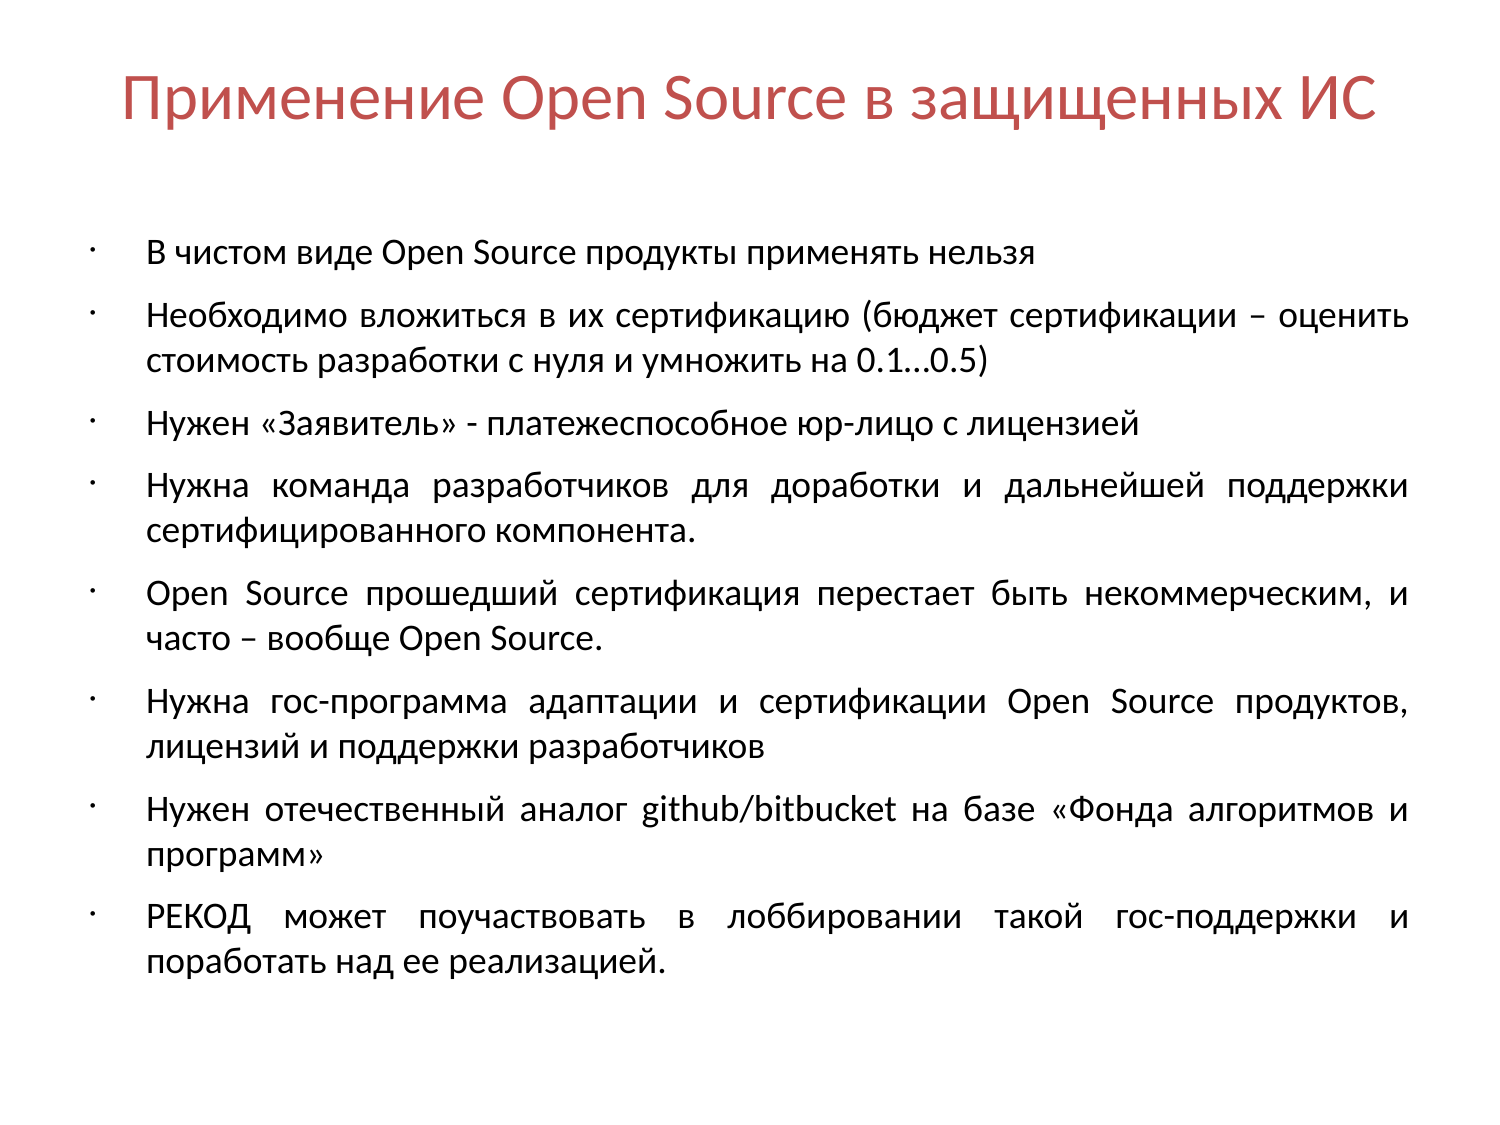

# Применение Open Source в защищенных ИС
В чистом виде Open Source продукты применять нельзя
Необходимо вложиться в их сертификацию (бюджет сертификации – оценить стоимость разработки с нуля и умножить на 0.1…0.5)
Нужен «Заявитель» - платежеспособное юр-лицо с лицензией
Нужна команда разработчиков для доработки и дальнейшей поддержки сертифицированного компонента.
Open Source прошедший сертификация перестает быть некоммерческим, и часто – вообще Open Source.
Нужна гос-программа адаптации и сертификации Open Source продуктов, лицензий и поддержки разработчиков
Нужен отечественный аналог github/bitbucket на базе «Фонда алгоритмов и программ»
РЕКОД может поучаствовать в лоббировании такой гос-поддержки и поработать над ее реализацией.